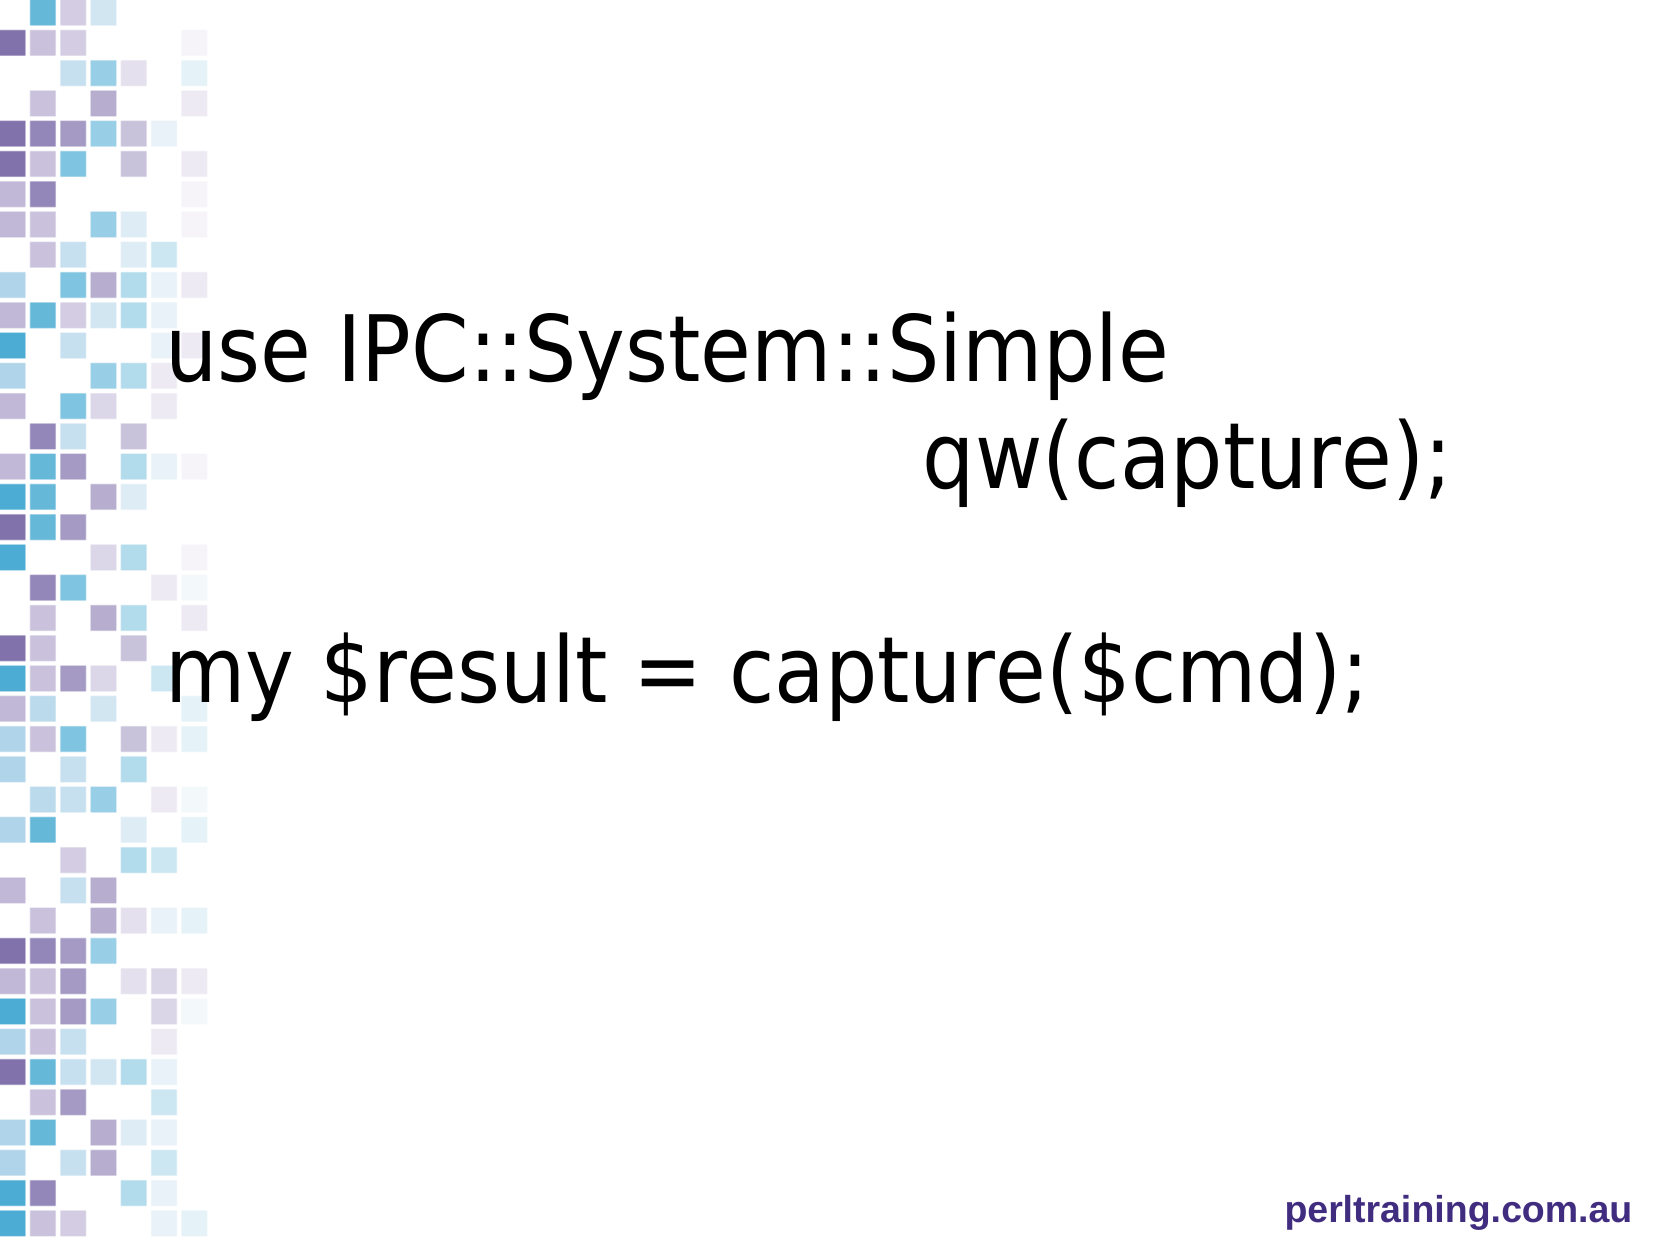

# use IPC::System::Simple qw(capture); my $result = capture($cmd);